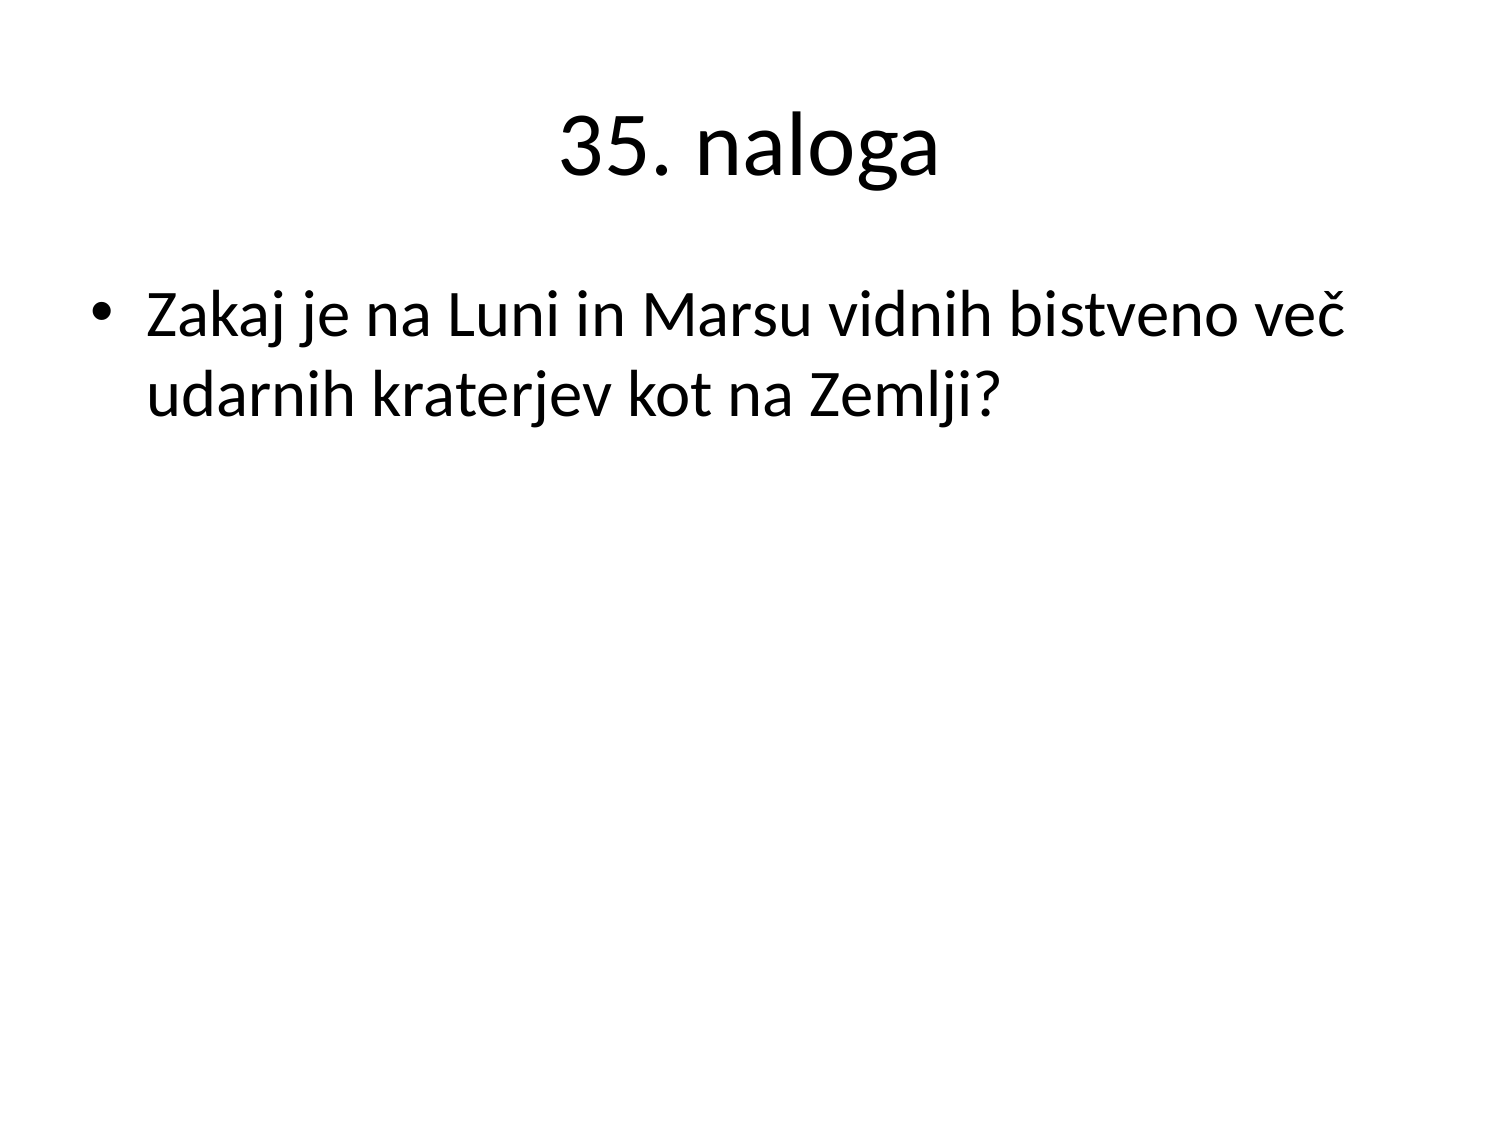

# 35. naloga
Zakaj je na Luni in Marsu vidnih bistveno več udarnih kraterjev kot na Zemlji?